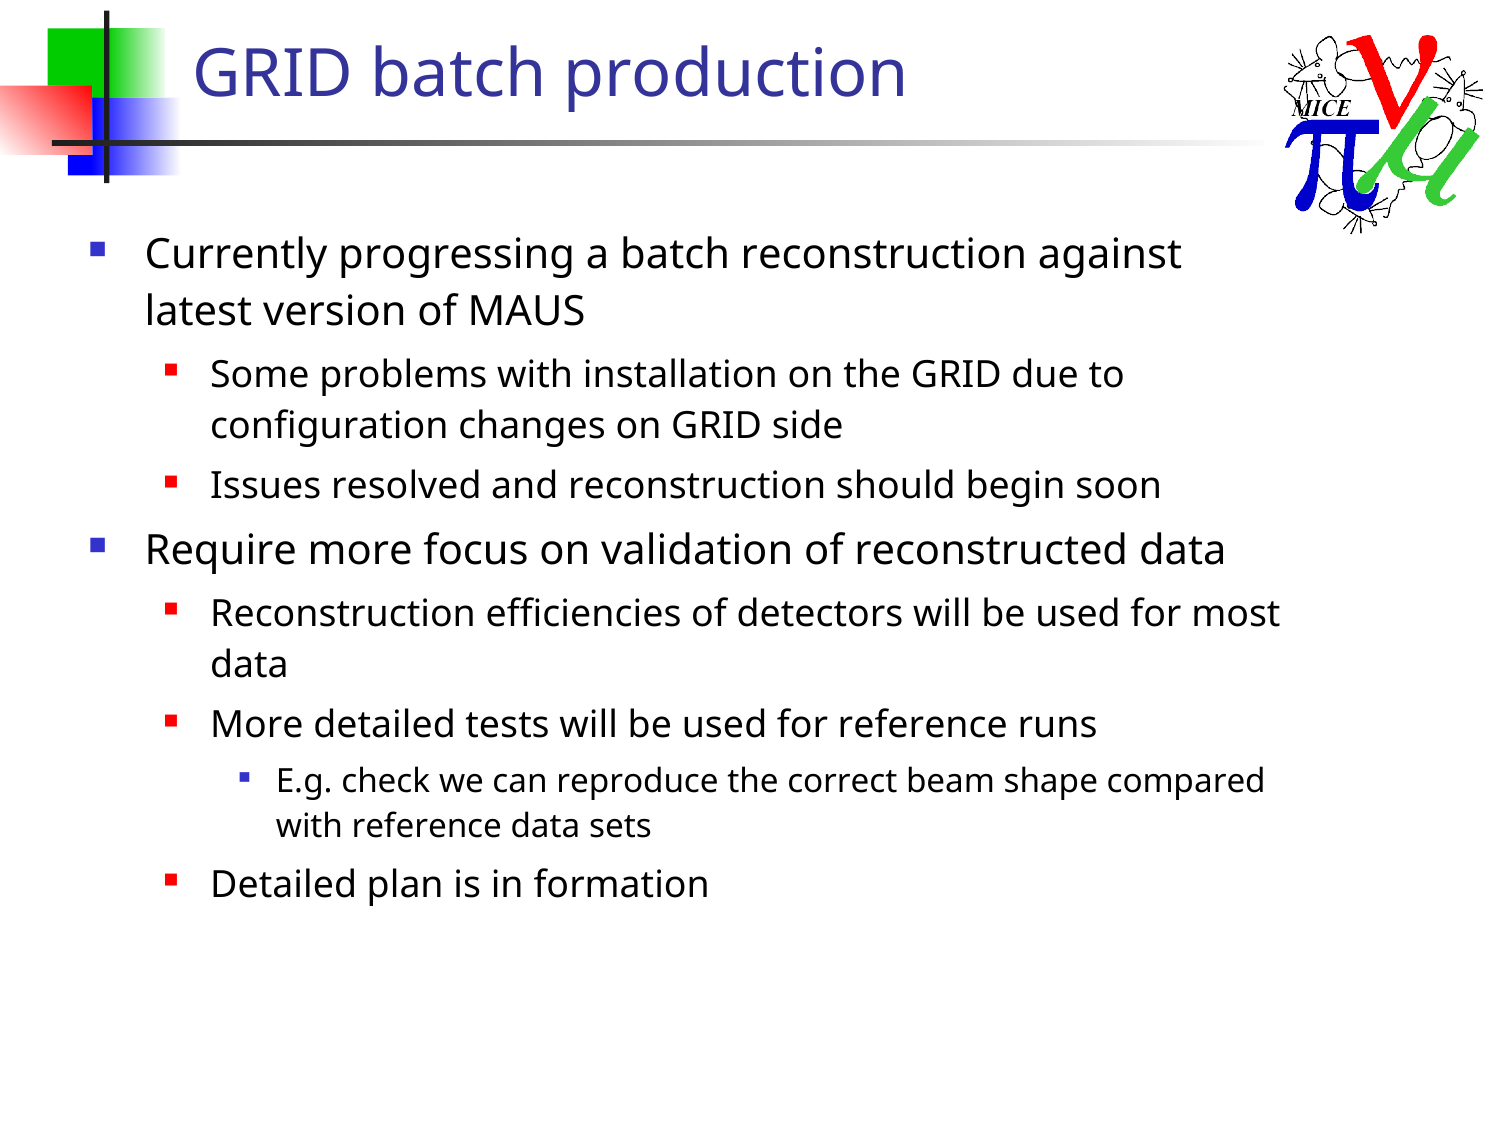

# GRID batch production
Currently progressing a batch reconstruction against latest version of MAUS
Some problems with installation on the GRID due to configuration changes on GRID side
Issues resolved and reconstruction should begin soon
Require more focus on validation of reconstructed data
Reconstruction efficiencies of detectors will be used for most data
More detailed tests will be used for reference runs
E.g. check we can reproduce the correct beam shape compared with reference data sets
Detailed plan is in formation